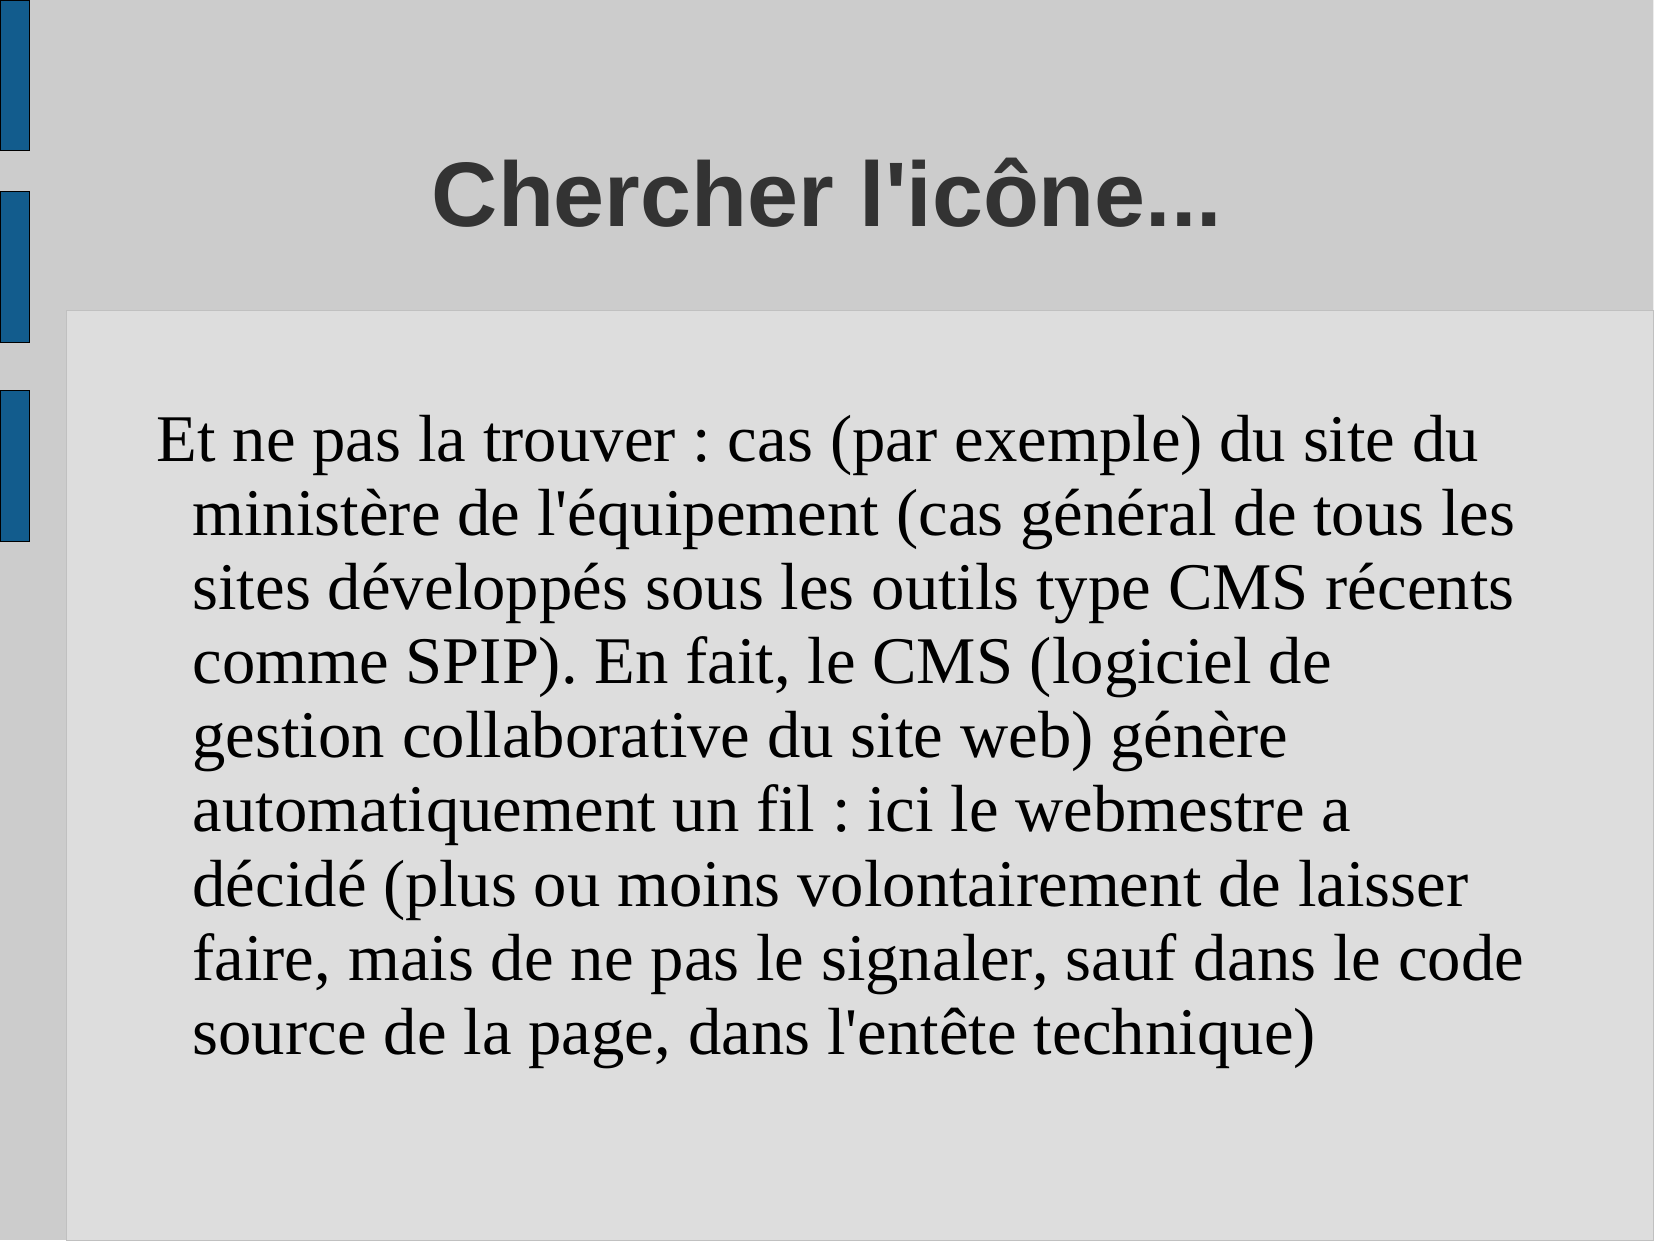

# Chercher l'icône...
Et ne pas la trouver : cas (par exemple) du site du ministère de l'équipement (cas général de tous les sites développés sous les outils type CMS récents comme SPIP). En fait, le CMS (logiciel de gestion collaborative du site web) génère automatiquement un fil : ici le webmestre a décidé (plus ou moins volontairement de laisser faire, mais de ne pas le signaler, sauf dans le code source de la page, dans l'entête technique)